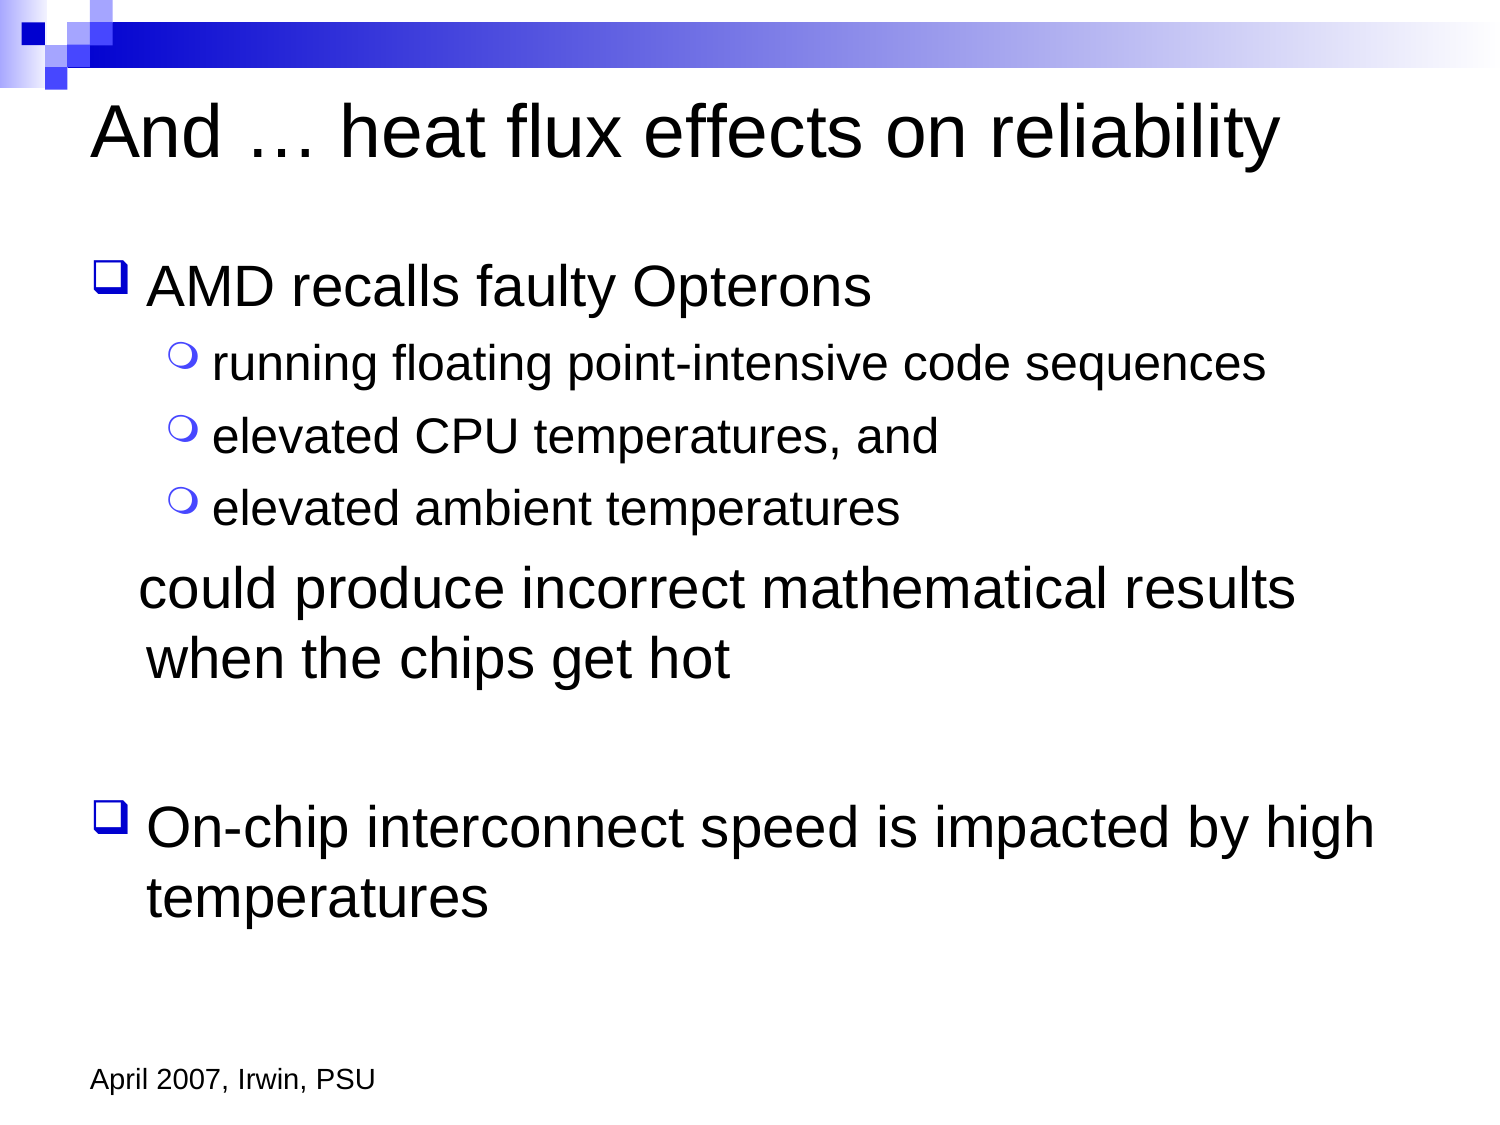

# And … heat flux effects on reliability
AMD recalls faulty Opterons
running floating point-intensive code sequences
elevated CPU temperatures, and
elevated ambient temperatures
 could produce incorrect mathematical results when the chips get hot
On-chip interconnect speed is impacted by high temperatures
April 2007, Irwin, PSU